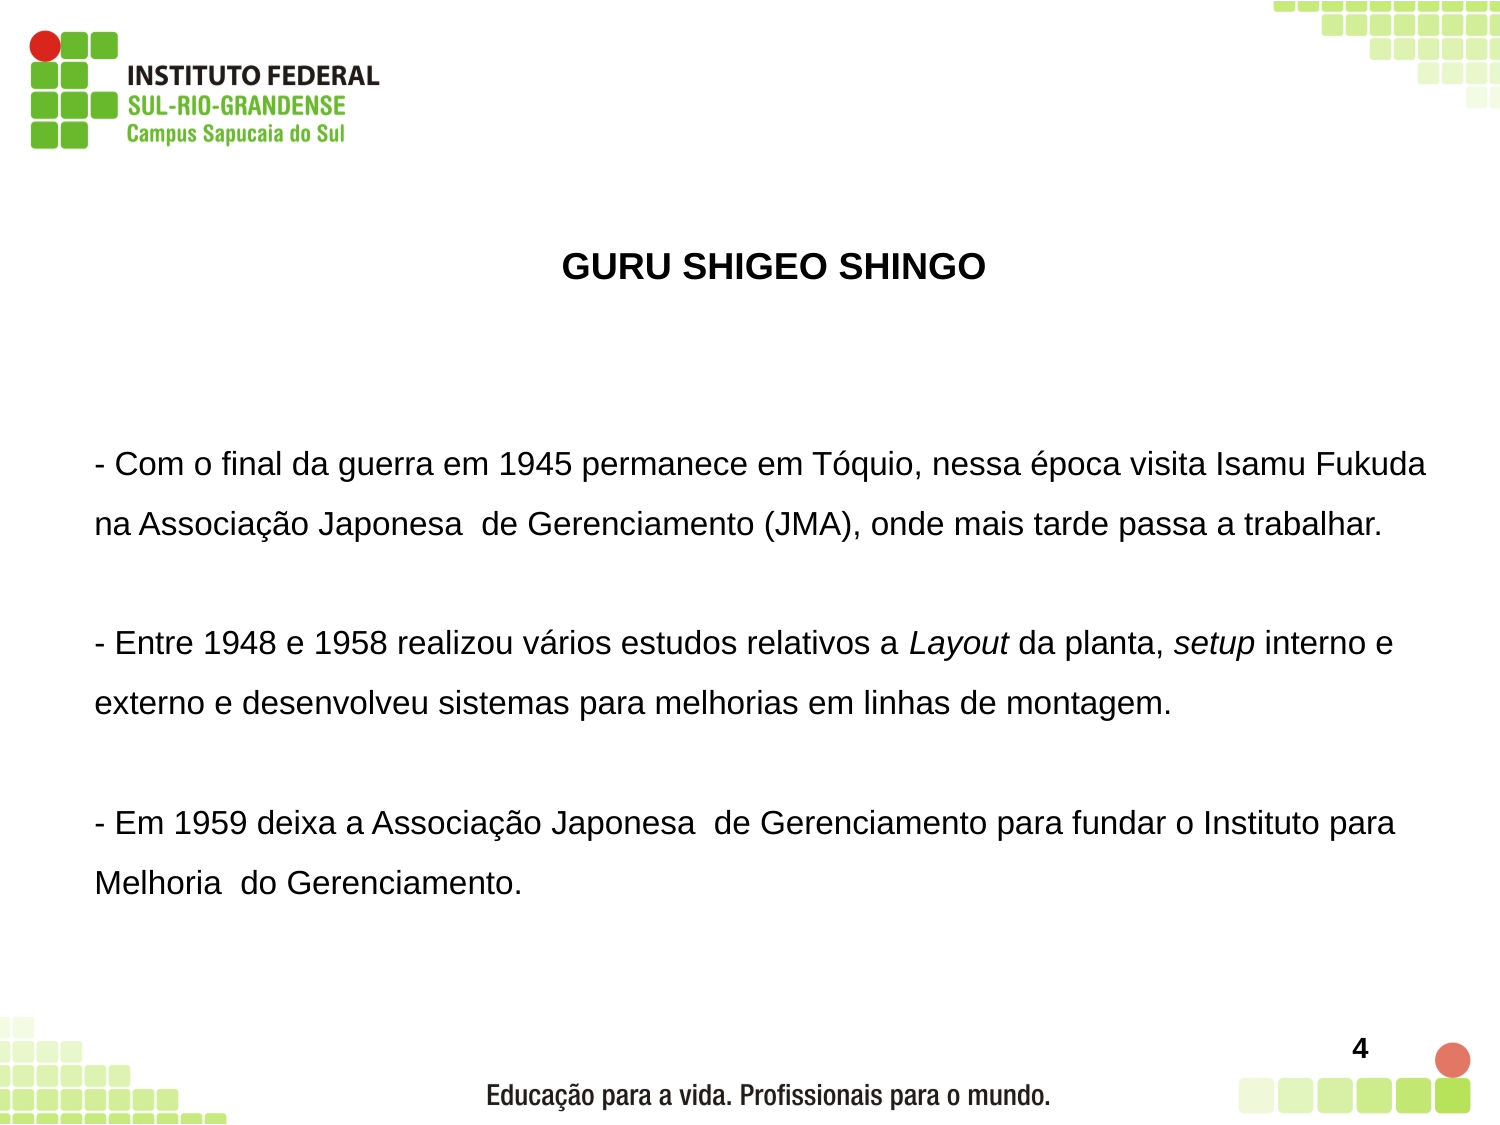

GURU SHIGEO SHINGO
# - Com o final da guerra em 1945 permanece em Tóquio, nessa época visita Isamu Fukuda na Associação Japonesa de Gerenciamento (JMA), onde mais tarde passa a trabalhar. - Entre 1948 e 1958 realizou vários estudos relativos a Layout da planta, setup interno e externo e desenvolveu sistemas para melhorias em linhas de montagem. - Em 1959 deixa a Associação Japonesa de Gerenciamento para fundar o Instituto para Melhoria do Gerenciamento.